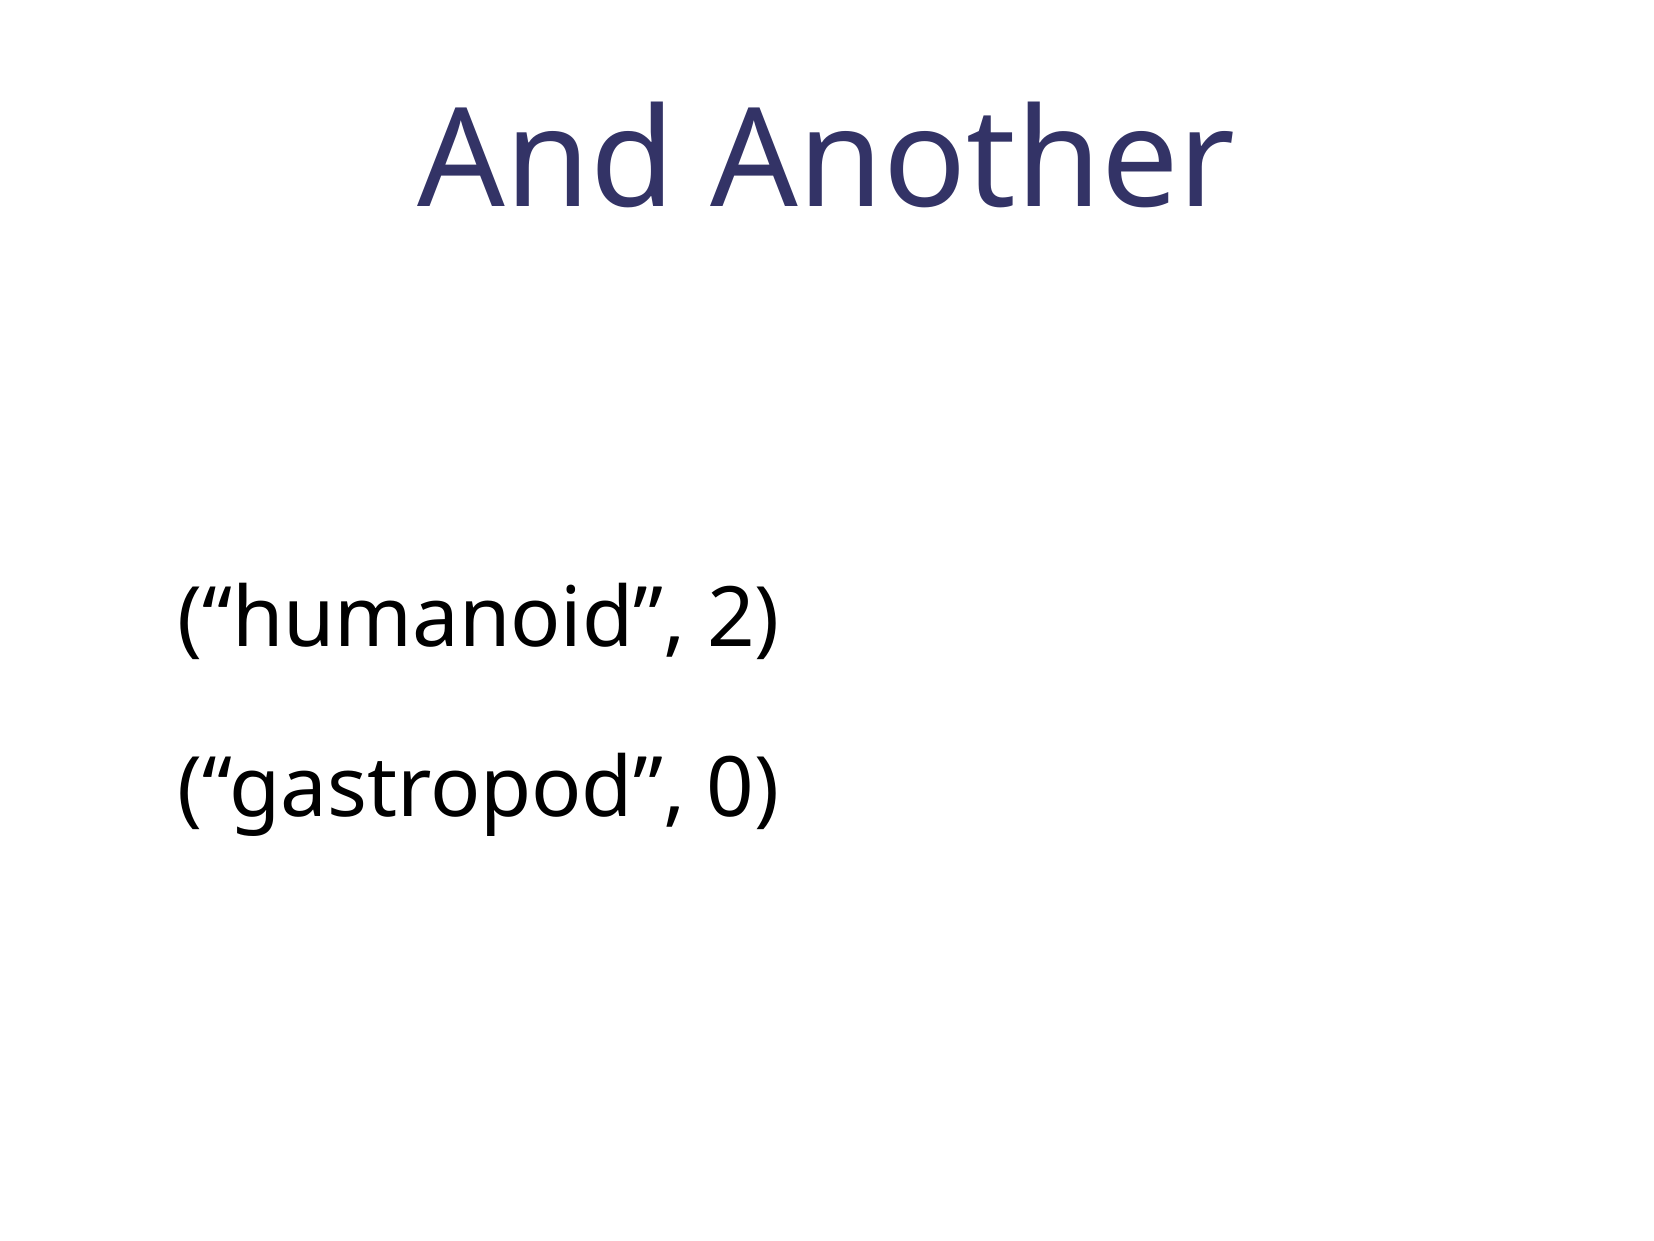

# And Another
(“humanoid”, 2)
(“gastropod”, 0)